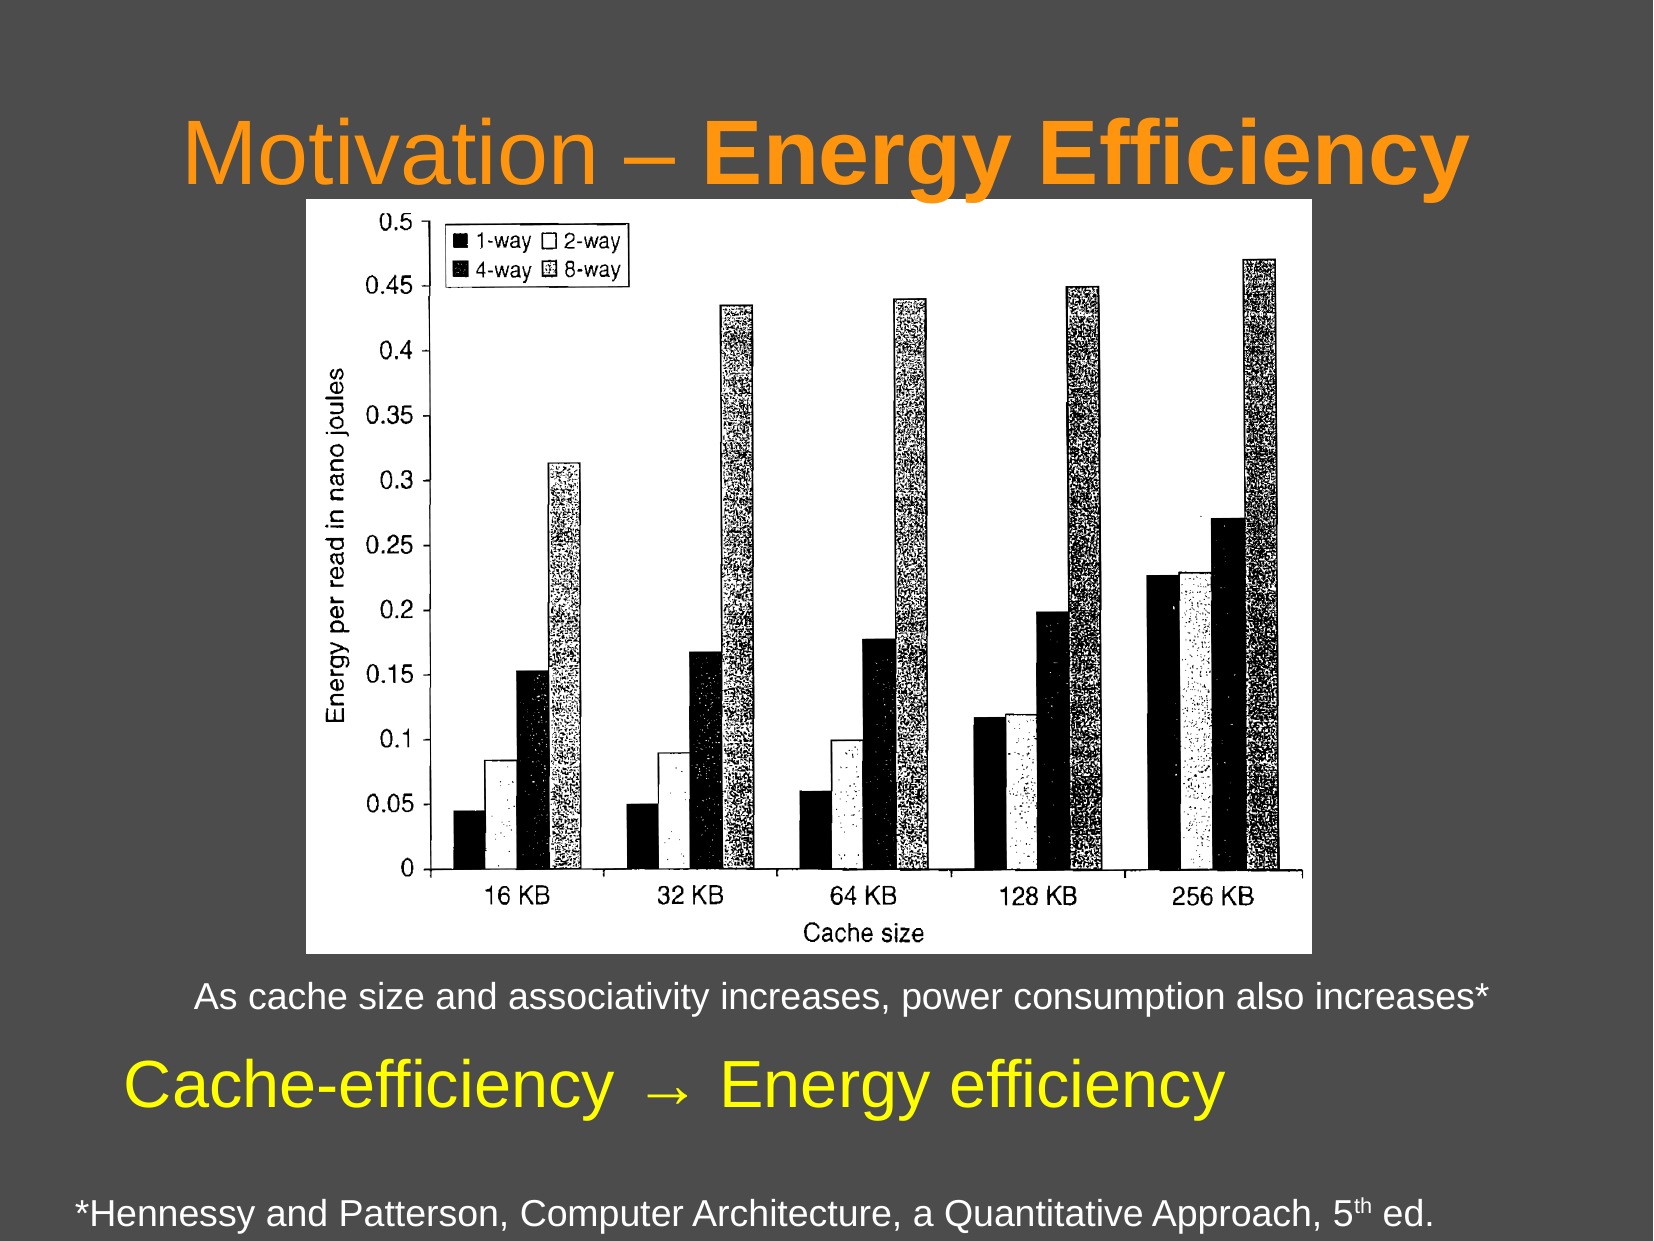

# Motivation – Energy Efficiency
As cache size and associativity increases, power consumption also increases*
Cache-efficiency → Energy efficiency
*Hennessy and Patterson, Computer Architecture, a Quantitative Approach, 5th ed.